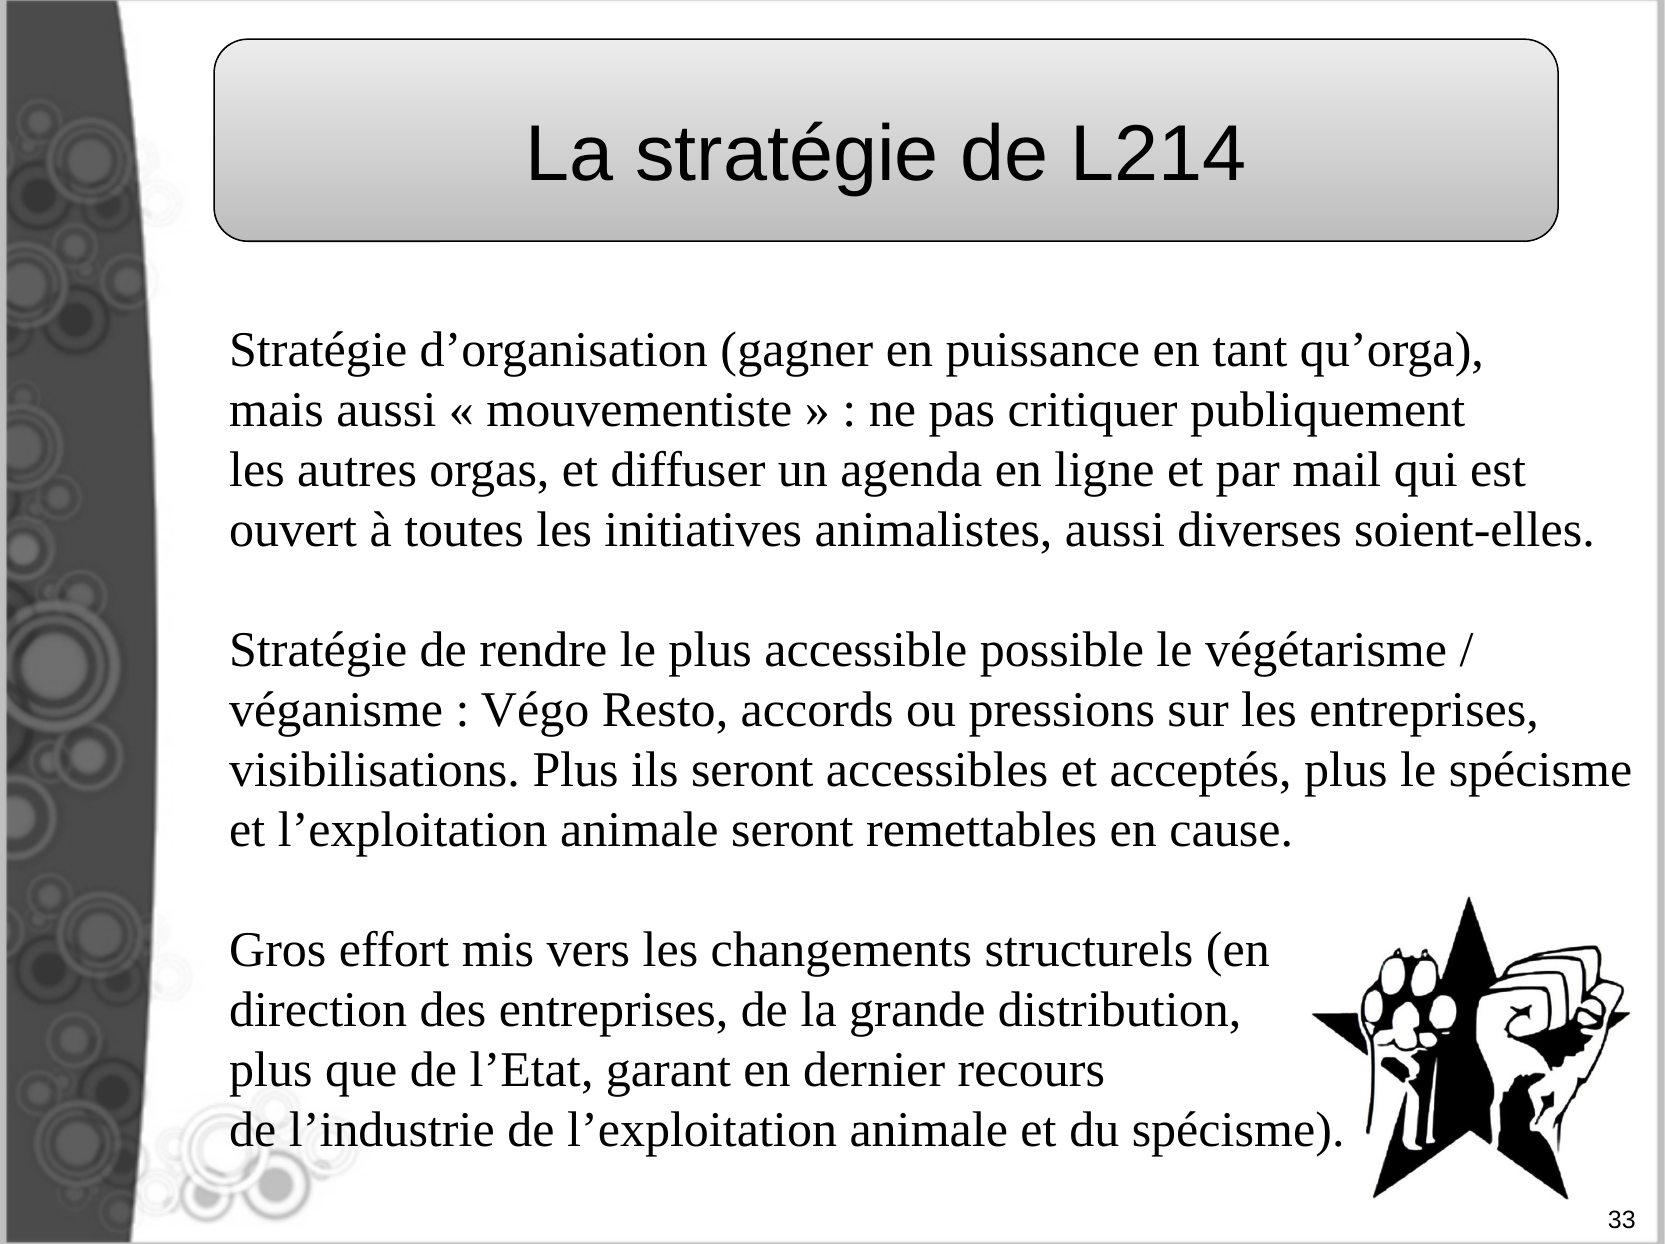

La stratégie de L214
Stratégie d’organisation (gagner en puissance en tant qu’orga),
mais aussi « mouvementiste » : ne pas critiquer publiquement
les autres orgas, et diffuser un agenda en ligne et par mail qui est ouvert à toutes les initiatives animalistes, aussi diverses soient-elles.
Stratégie de rendre le plus accessible possible le végétarisme / véganisme : Végo Resto, accords ou pressions sur les entreprises, visibilisations. Plus ils seront accessibles et acceptés, plus le spécisme et l’exploitation animale seront remettables en cause.
Gros effort mis vers les changements structurels (en
direction des entreprises, de la grande distribution,
plus que de l’Etat, garant en dernier recours
de l’industrie de l’exploitation animale et du spécisme).
33